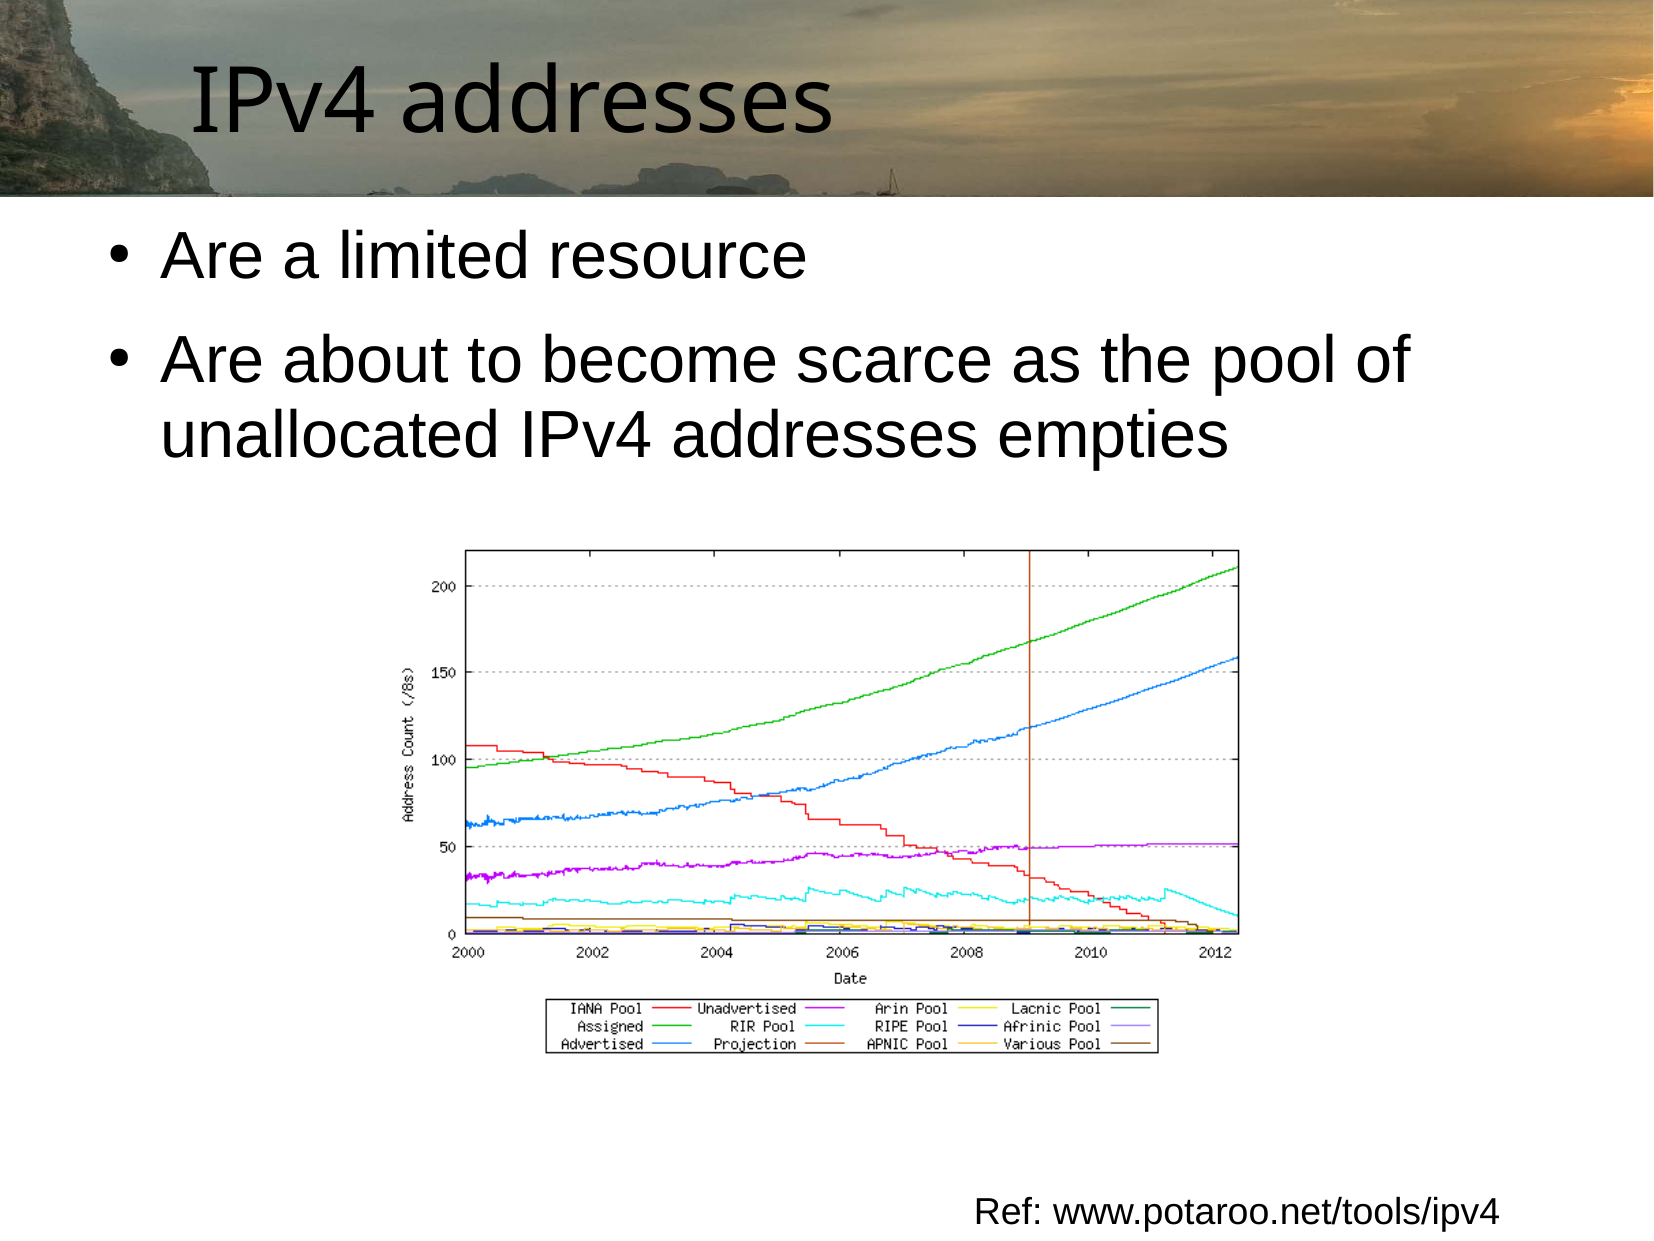

# IPv4 addresses
Are a limited resource
Are about to become scarce as the pool of unallocated IPv4 addresses empties
Ref: www.potaroo.net/tools/ipv4